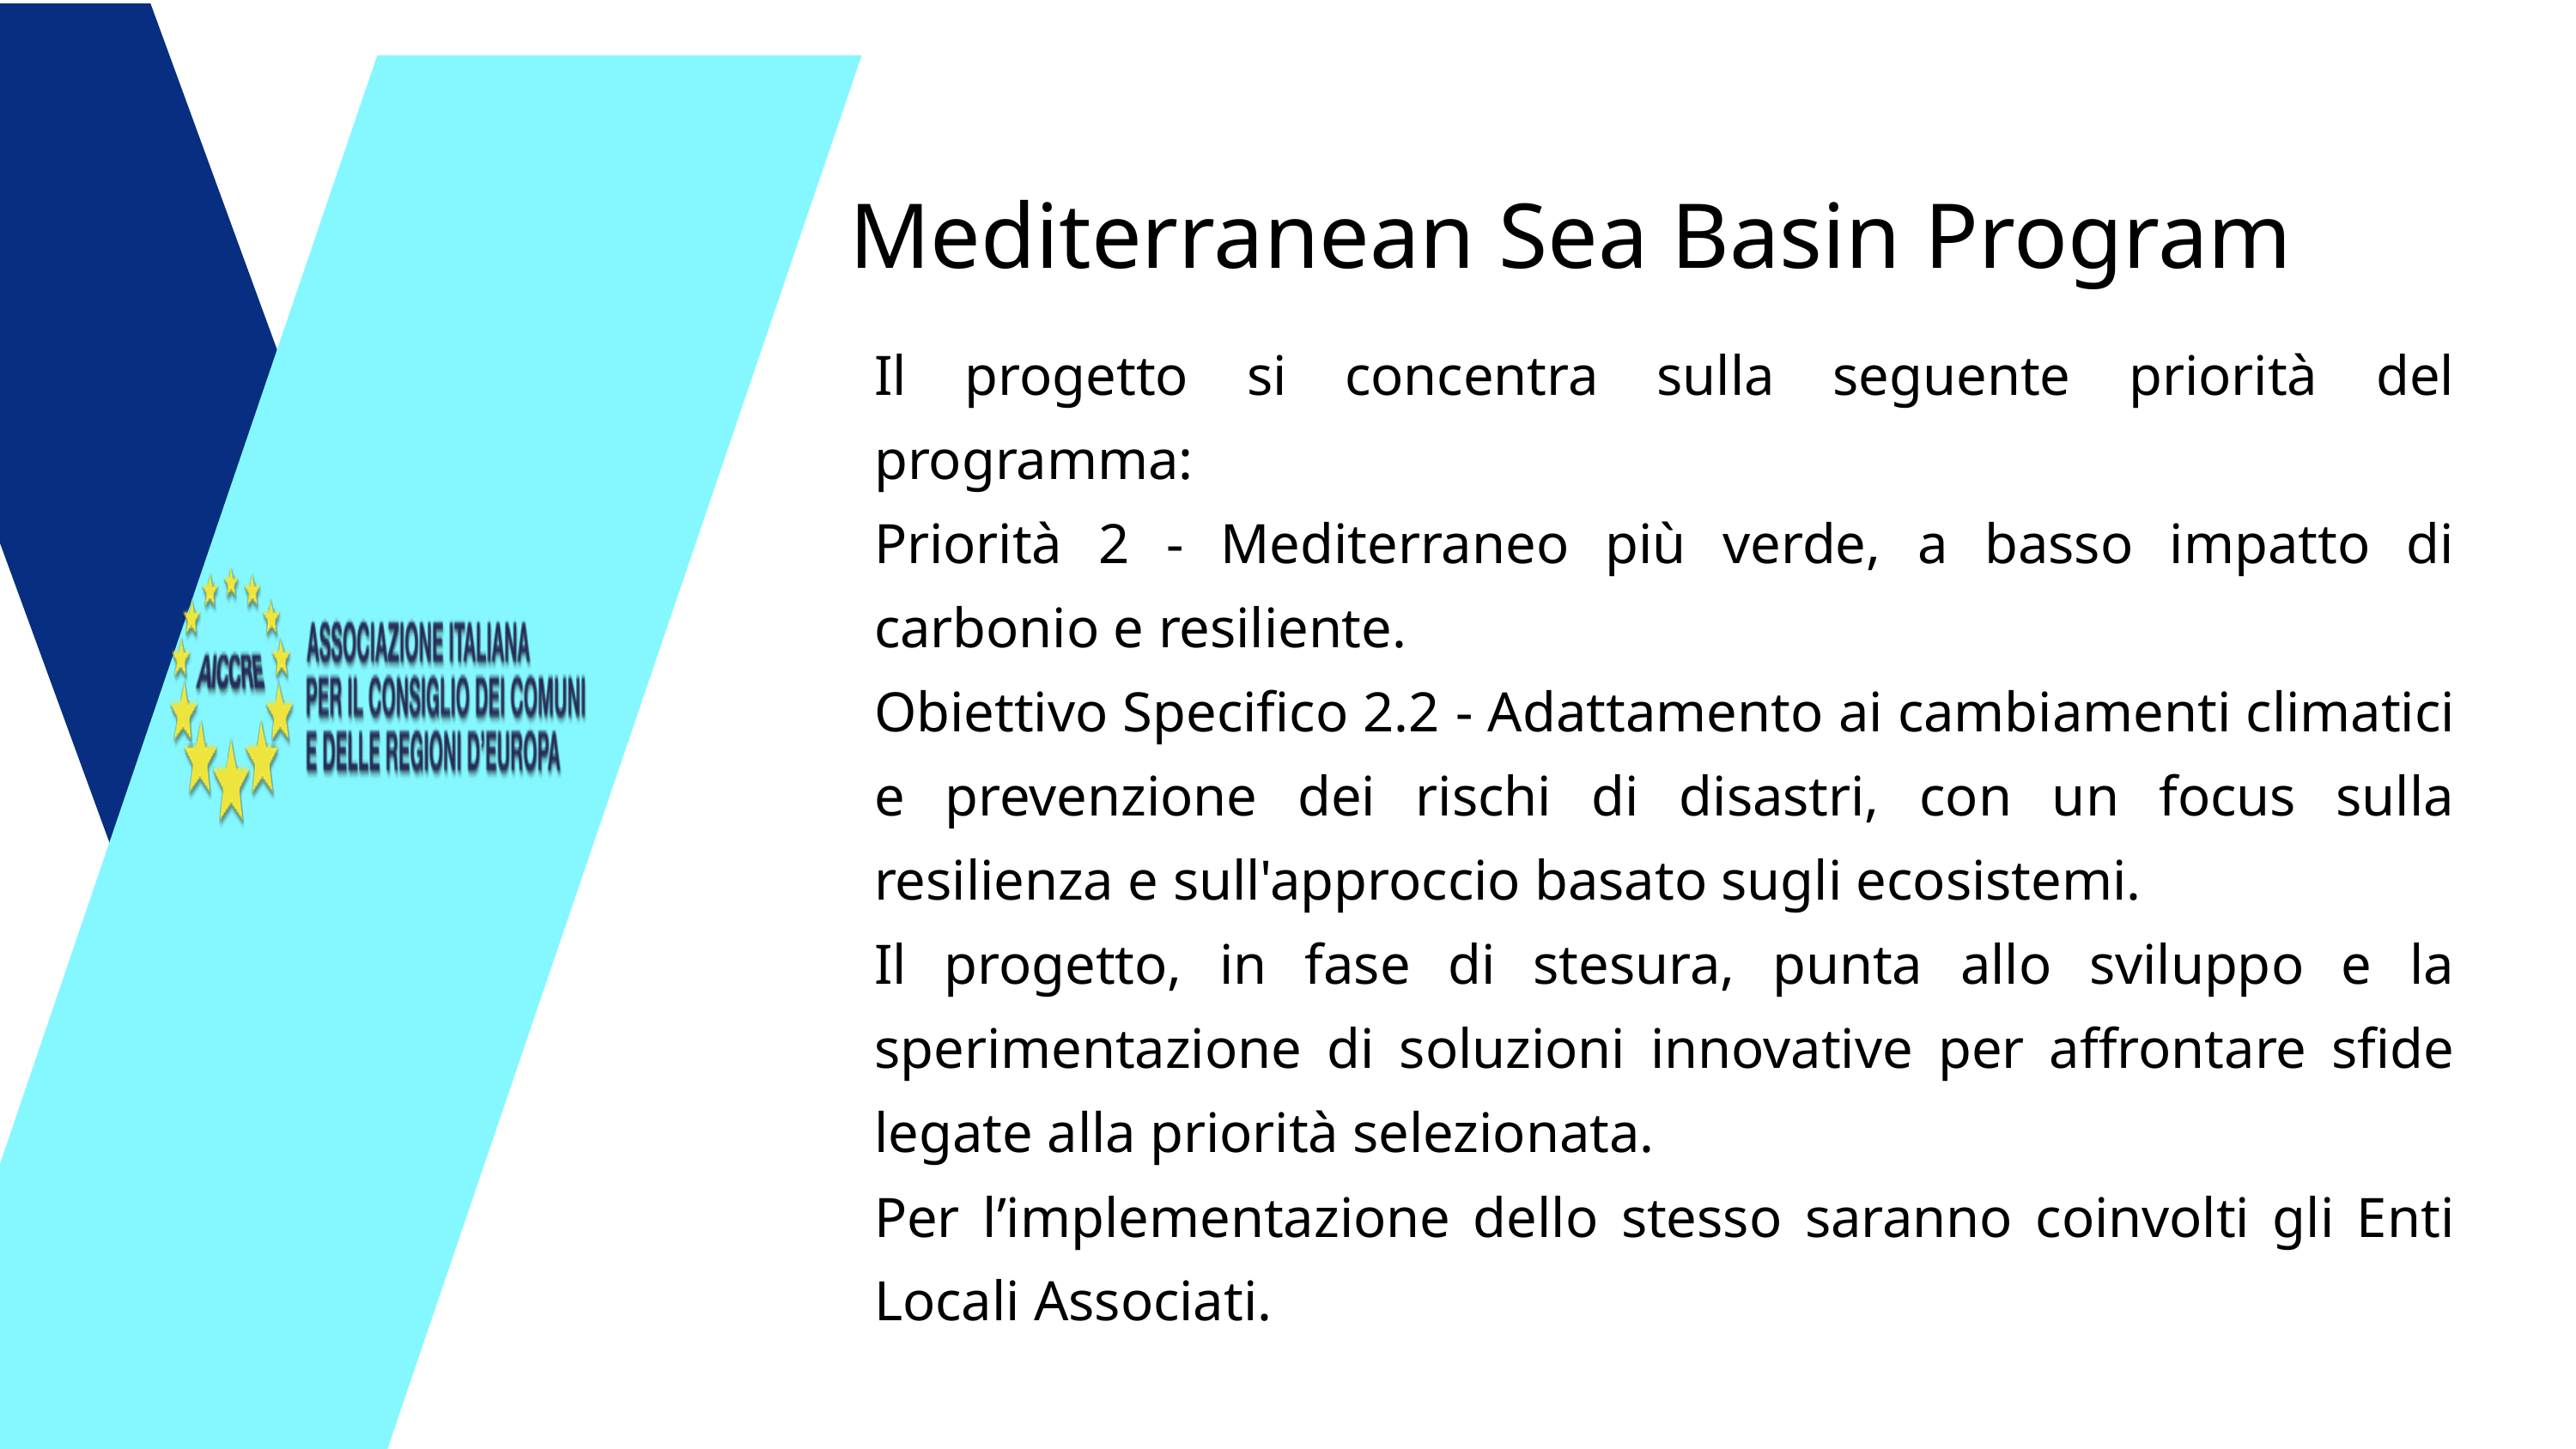

Mediterranean Sea Basin Program
Il progetto si concentra sulla seguente priorità del programma:
Priorità 2 - Mediterraneo più verde, a basso impatto di carbonio e resiliente.
Obiettivo Specifico 2.2 - Adattamento ai cambiamenti climatici e prevenzione dei rischi di disastri, con un focus sulla resilienza e sull'approccio basato sugli ecosistemi.
Il progetto, in fase di stesura, punta allo sviluppo e la sperimentazione di soluzioni innovative per affrontare sfide legate alla priorità selezionata.
Per l’implementazione dello stesso saranno coinvolti gli Enti Locali Associati.